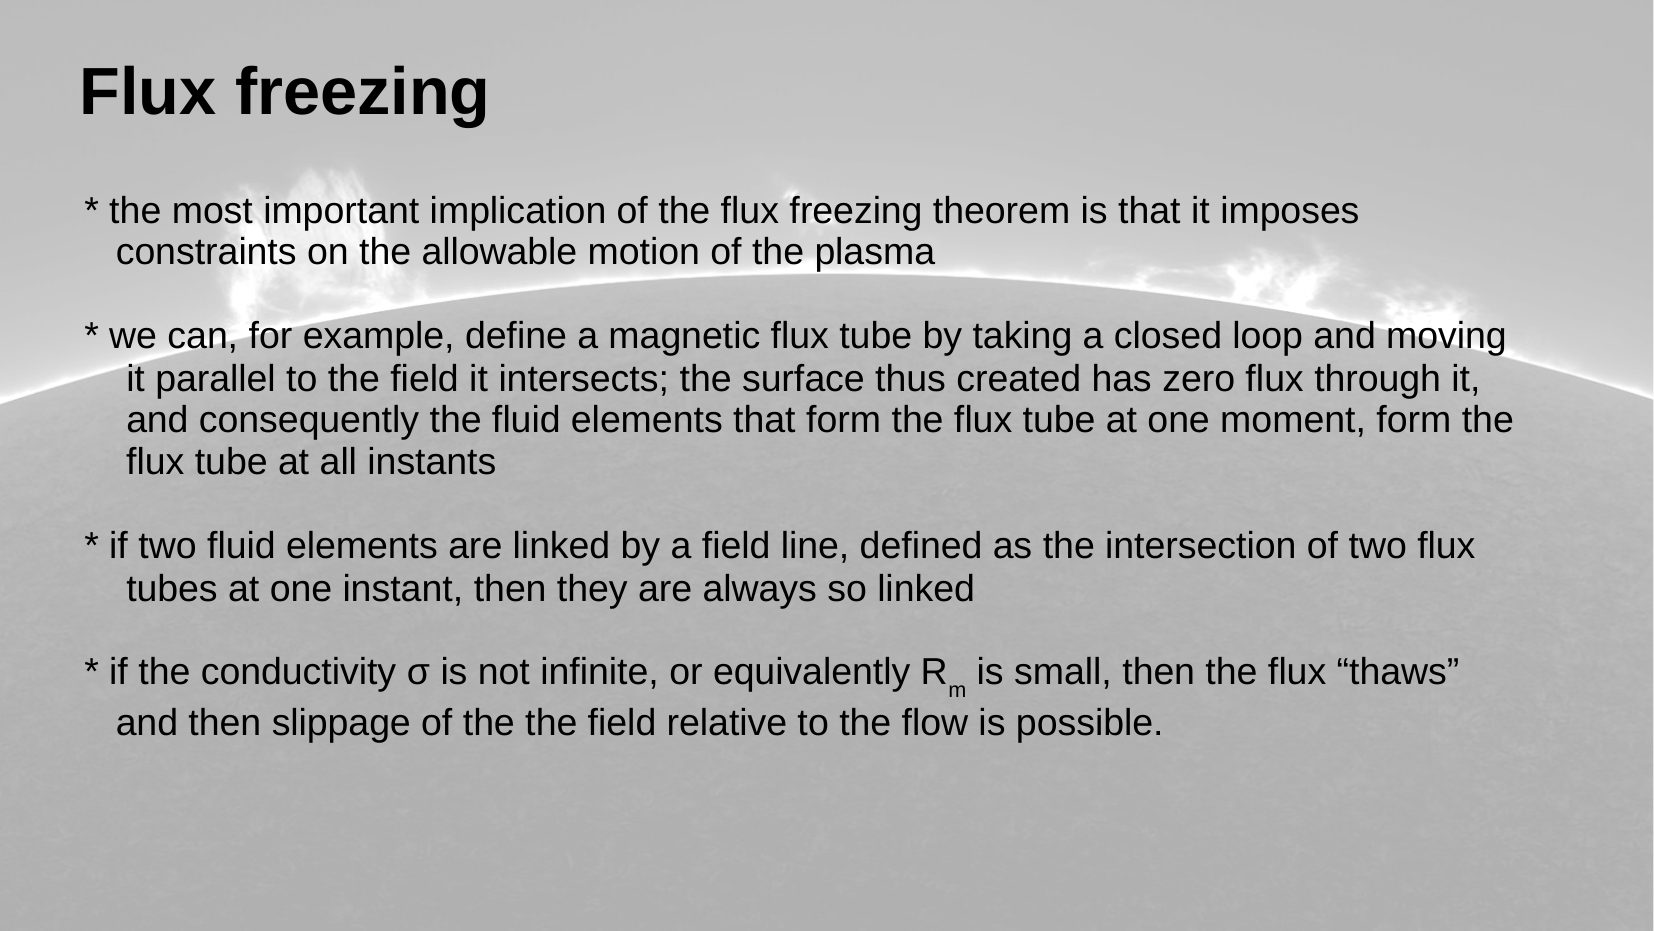

Flux freezing
* the most important implication of the flux freezing theorem is that it imposes
 constraints on the allowable motion of the plasma
* we can, for example, define a magnetic flux tube by taking a closed loop and moving
 it parallel to the field it intersects; the surface thus created has zero flux through it,
 and consequently the fluid elements that form the flux tube at one moment, form the flux tube at all instants
* if two fluid elements are linked by a field line, defined as the intersection of two flux
 tubes at one instant, then they are always so linked
* if the conductivity σ is not infinite, or equivalently Rm is small, then the flux “thaws”
 and then slippage of the the field relative to the flow is possible.